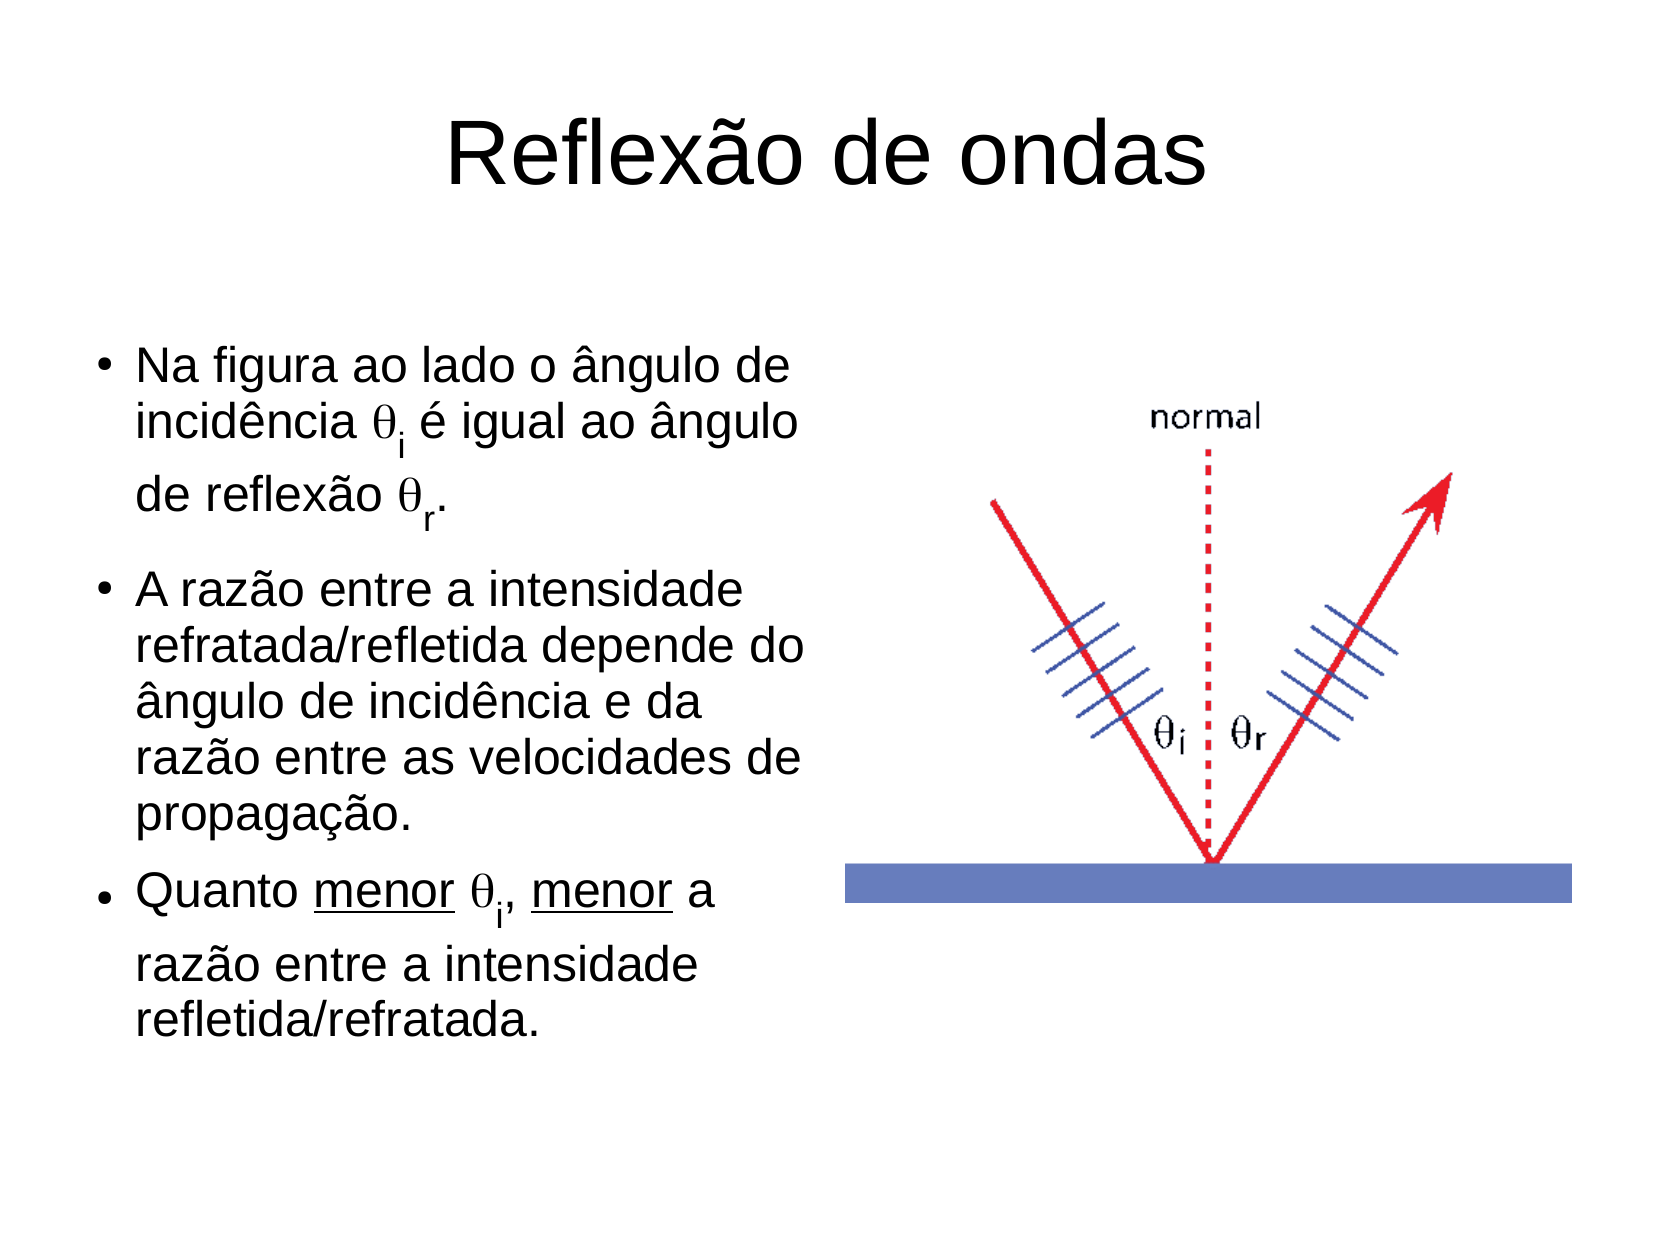

# Reflexão de ondas
Na figura ao lado o ângulo de incidência qi é igual ao ângulo de reflexão qr.
A razão entre a intensidade refratada/refletida depende do ângulo de incidência e da razão entre as velocidades de propagação.
Quanto menor qi, menor a razão entre a intensidade refletida/refratada.